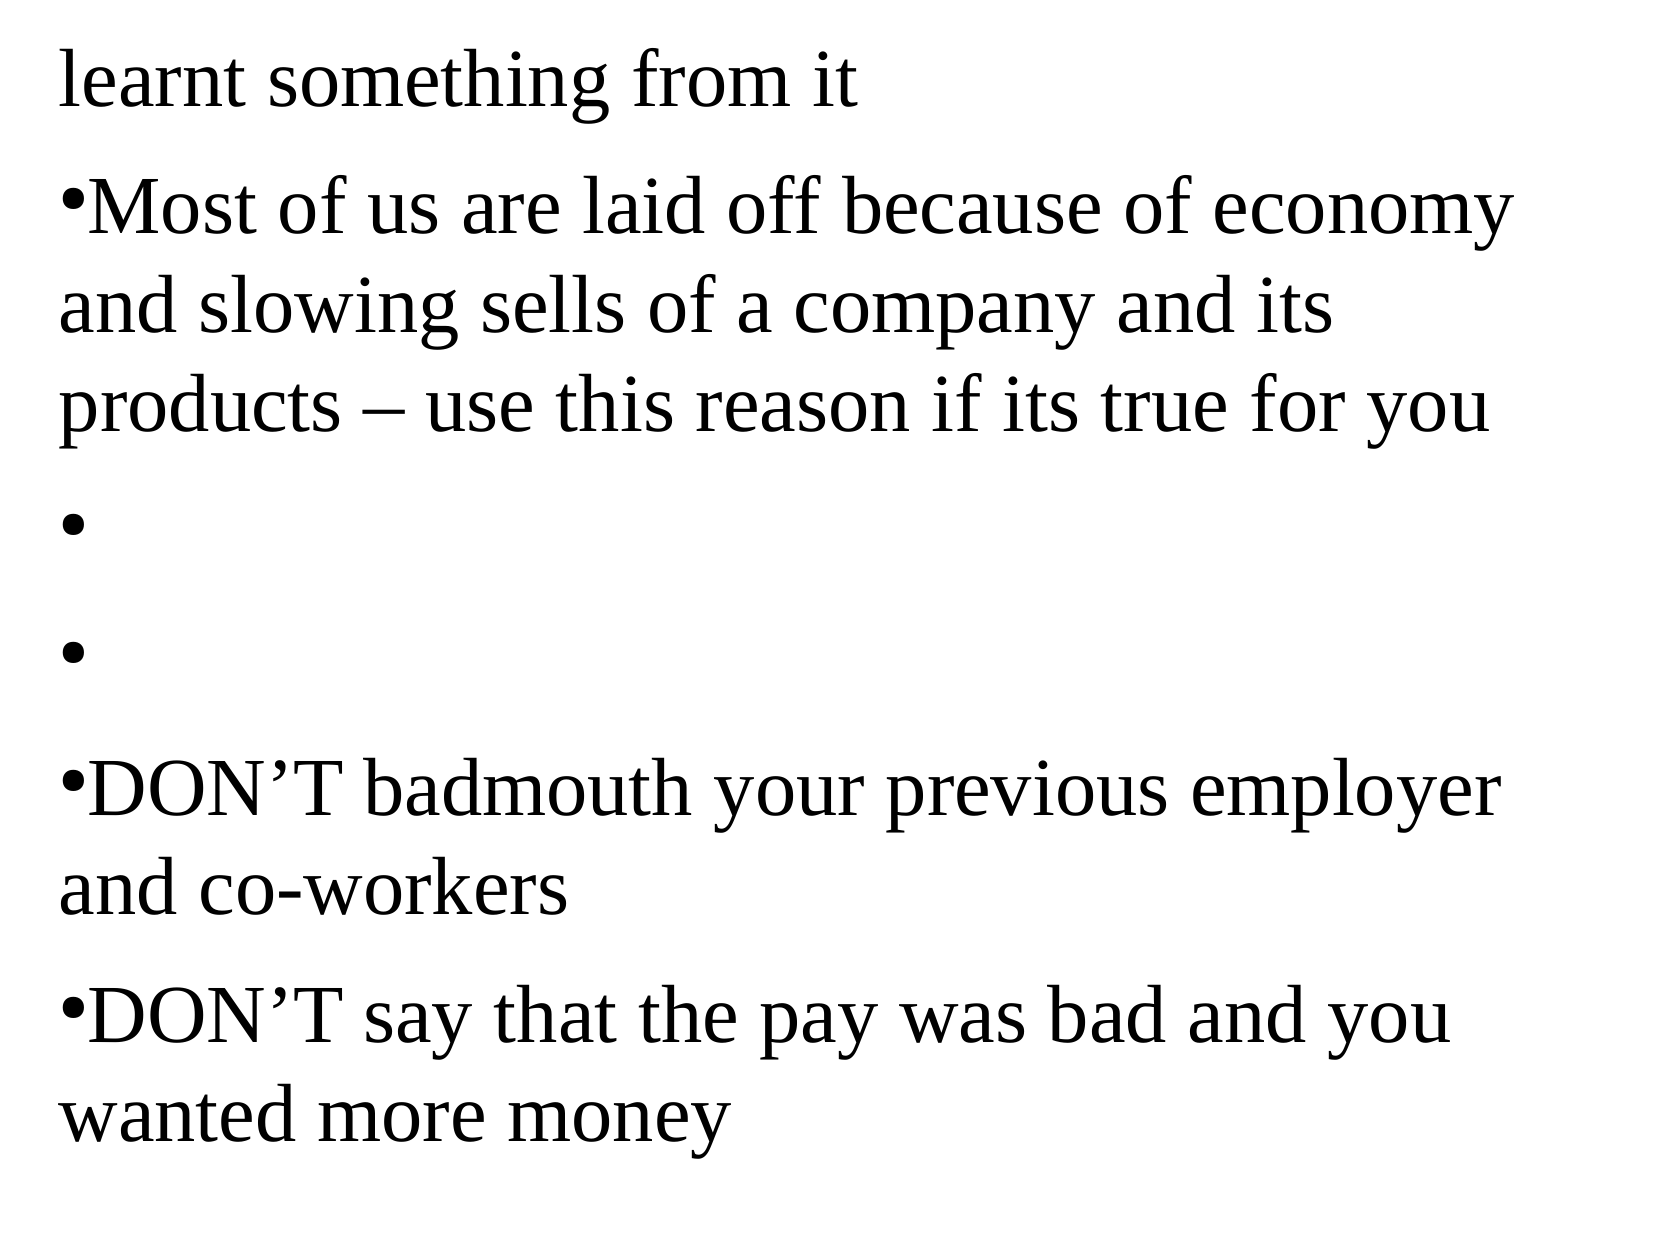

# learnt something from it
Most of us are laid off because of economy and slowing sells of a company and its products – use this reason if its true for you
DON’T badmouth your previous employer and co-workers
DON’T say that the pay was bad and you wanted more money